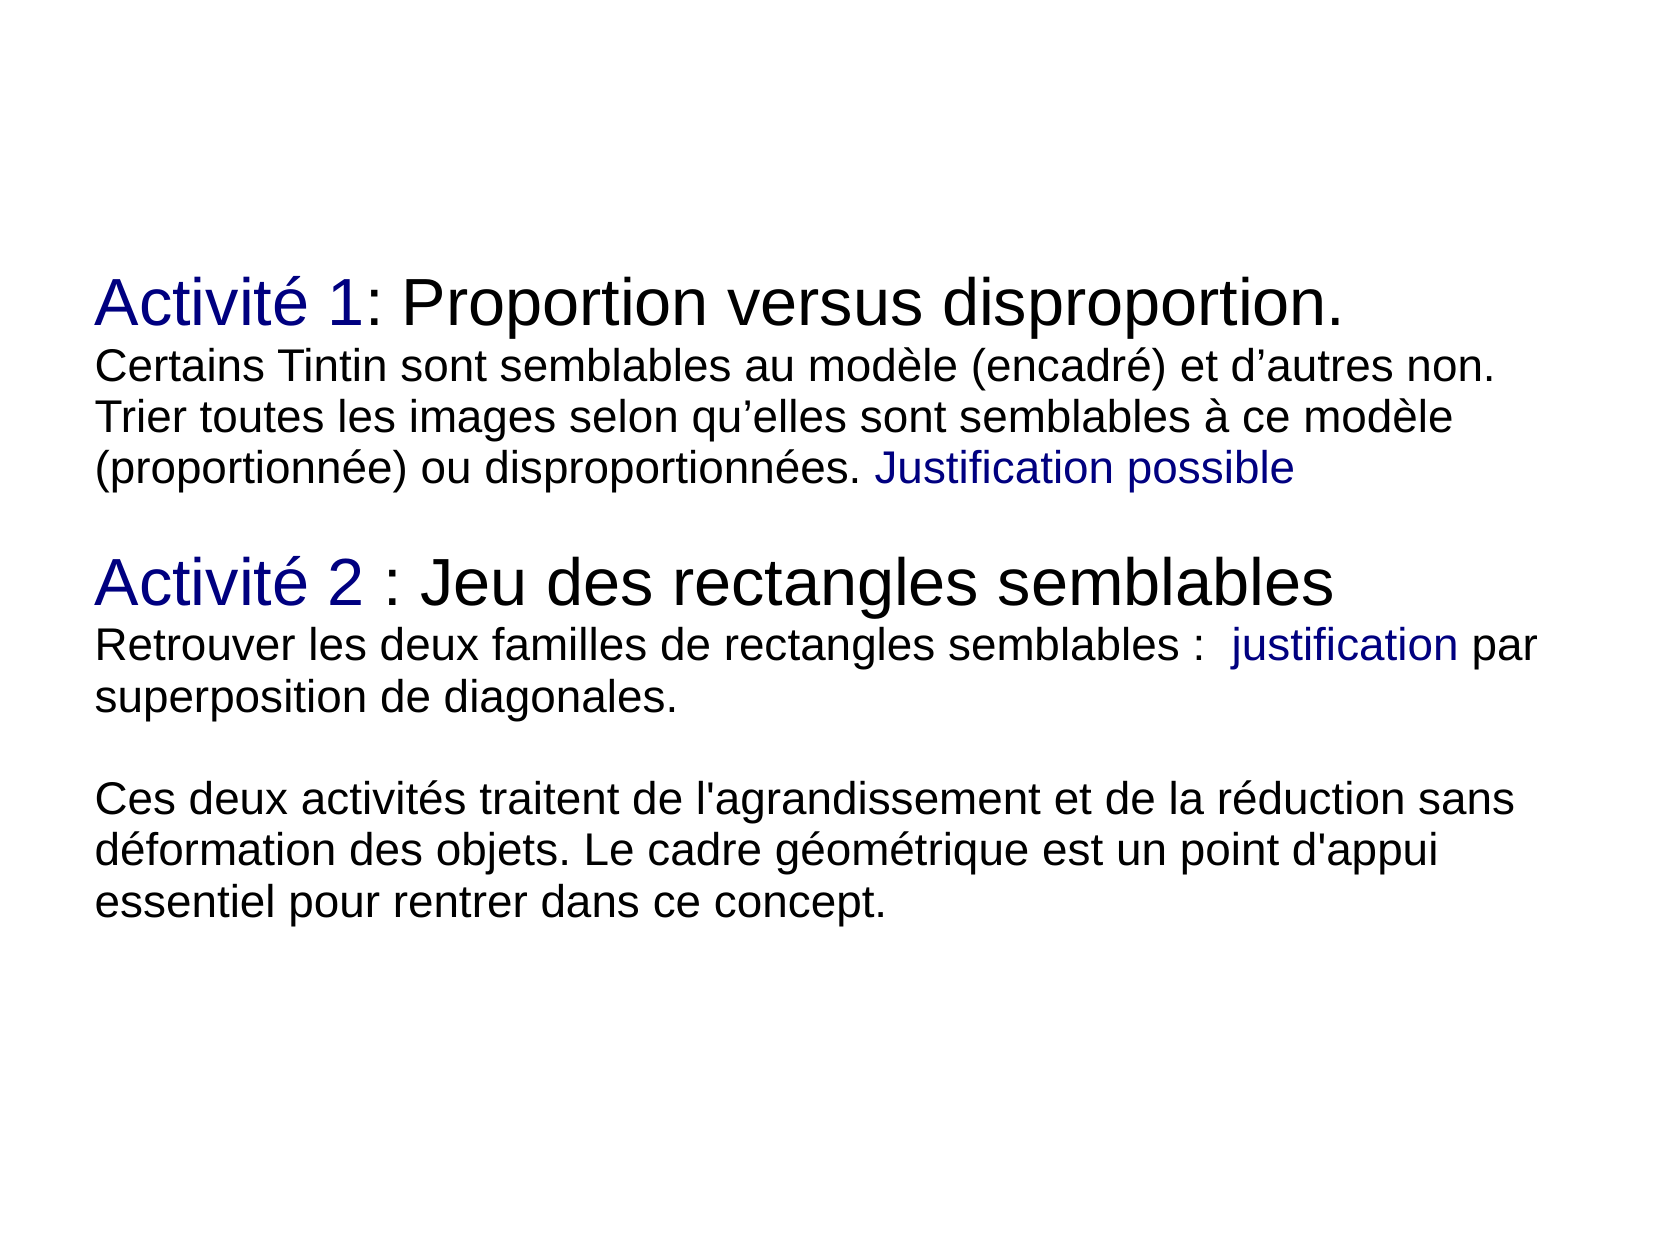

# Activité 1: Proportion versus disproportion. Certains Tintin sont semblables au modèle (encadré) et d’autres non. Trier toutes les images selon qu’elles sont semblables à ce modèle (proportionnée) ou disproportionnées. Justification possible Activité 2 : Jeu des rectangles semblables Retrouver les deux familles de rectangles semblables : justification par superposition de diagonales. Ces deux activités traitent de l'agrandissement et de la réduction sans déformation des objets. Le cadre géométrique est un point d'appui essentiel pour rentrer dans ce concept.